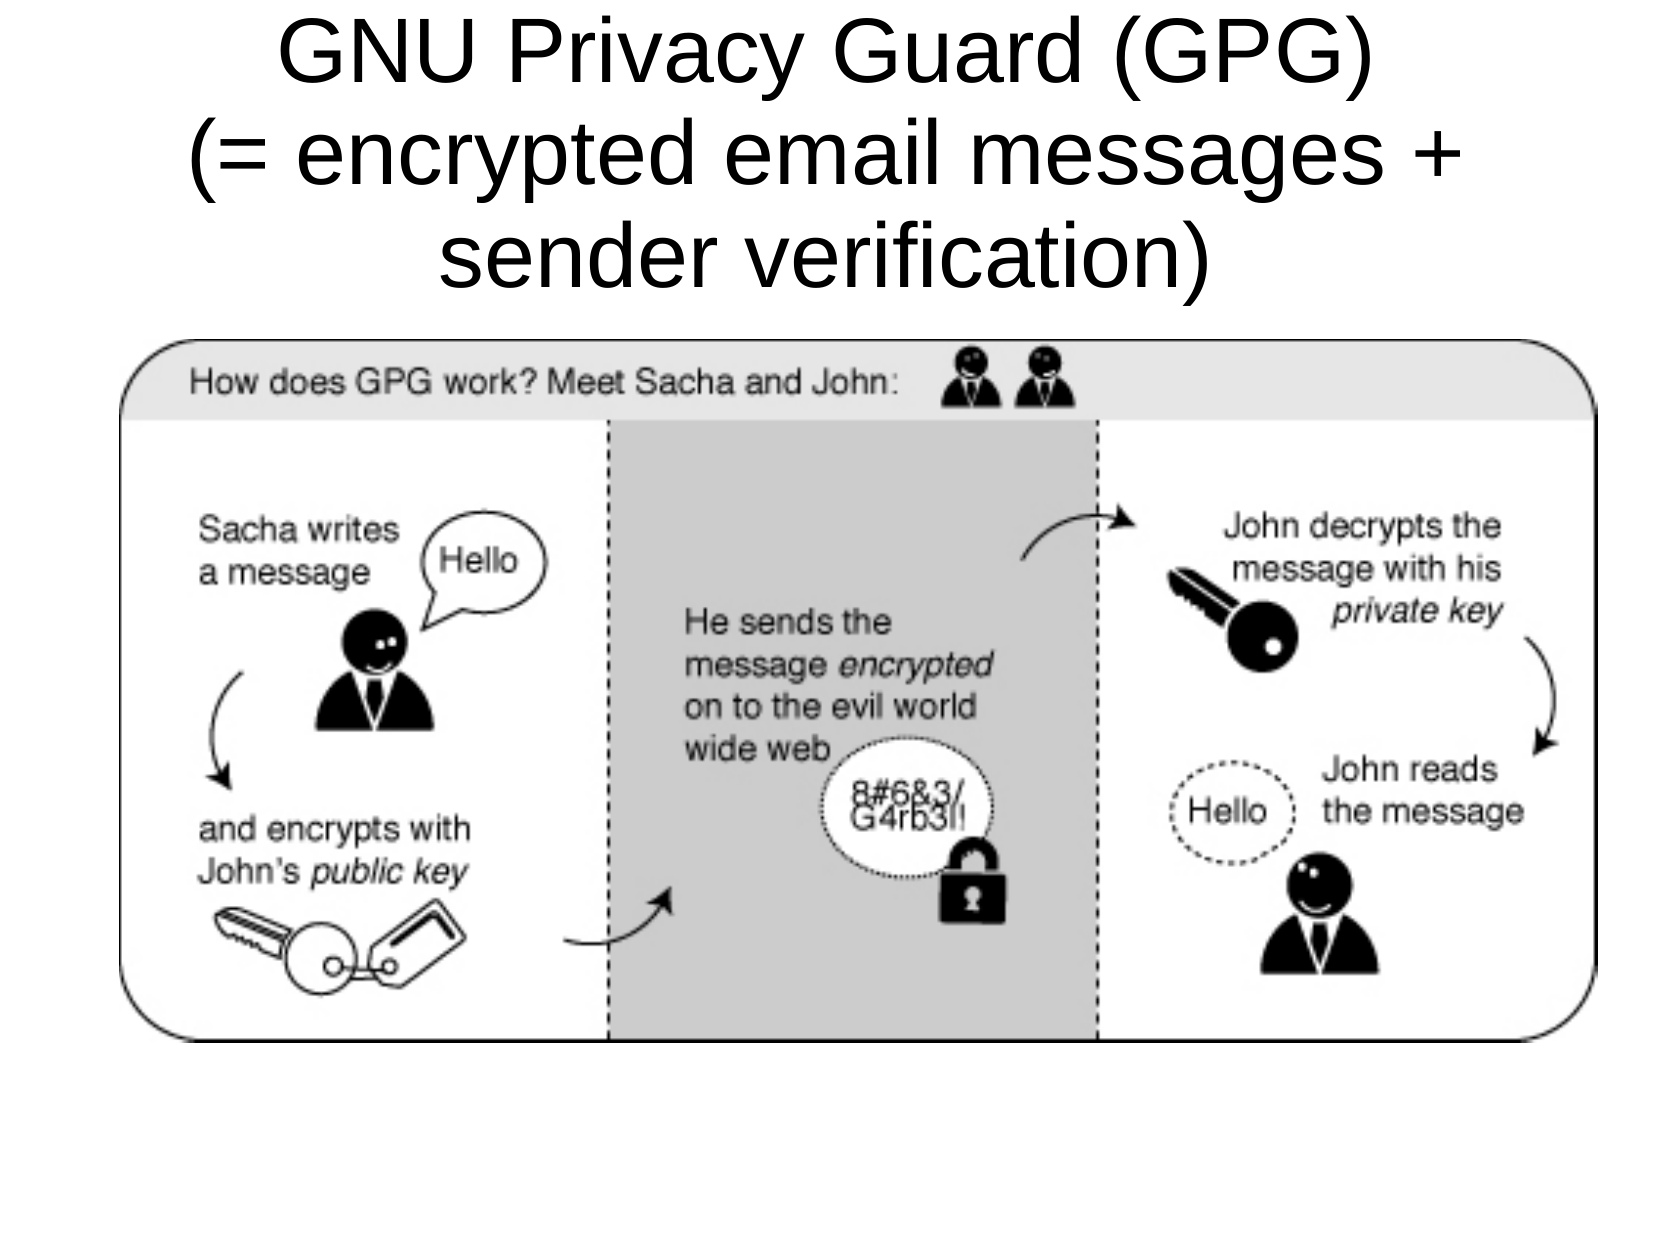

# GNU Privacy Guard (GPG) (= encrypted email messages + sender verification)